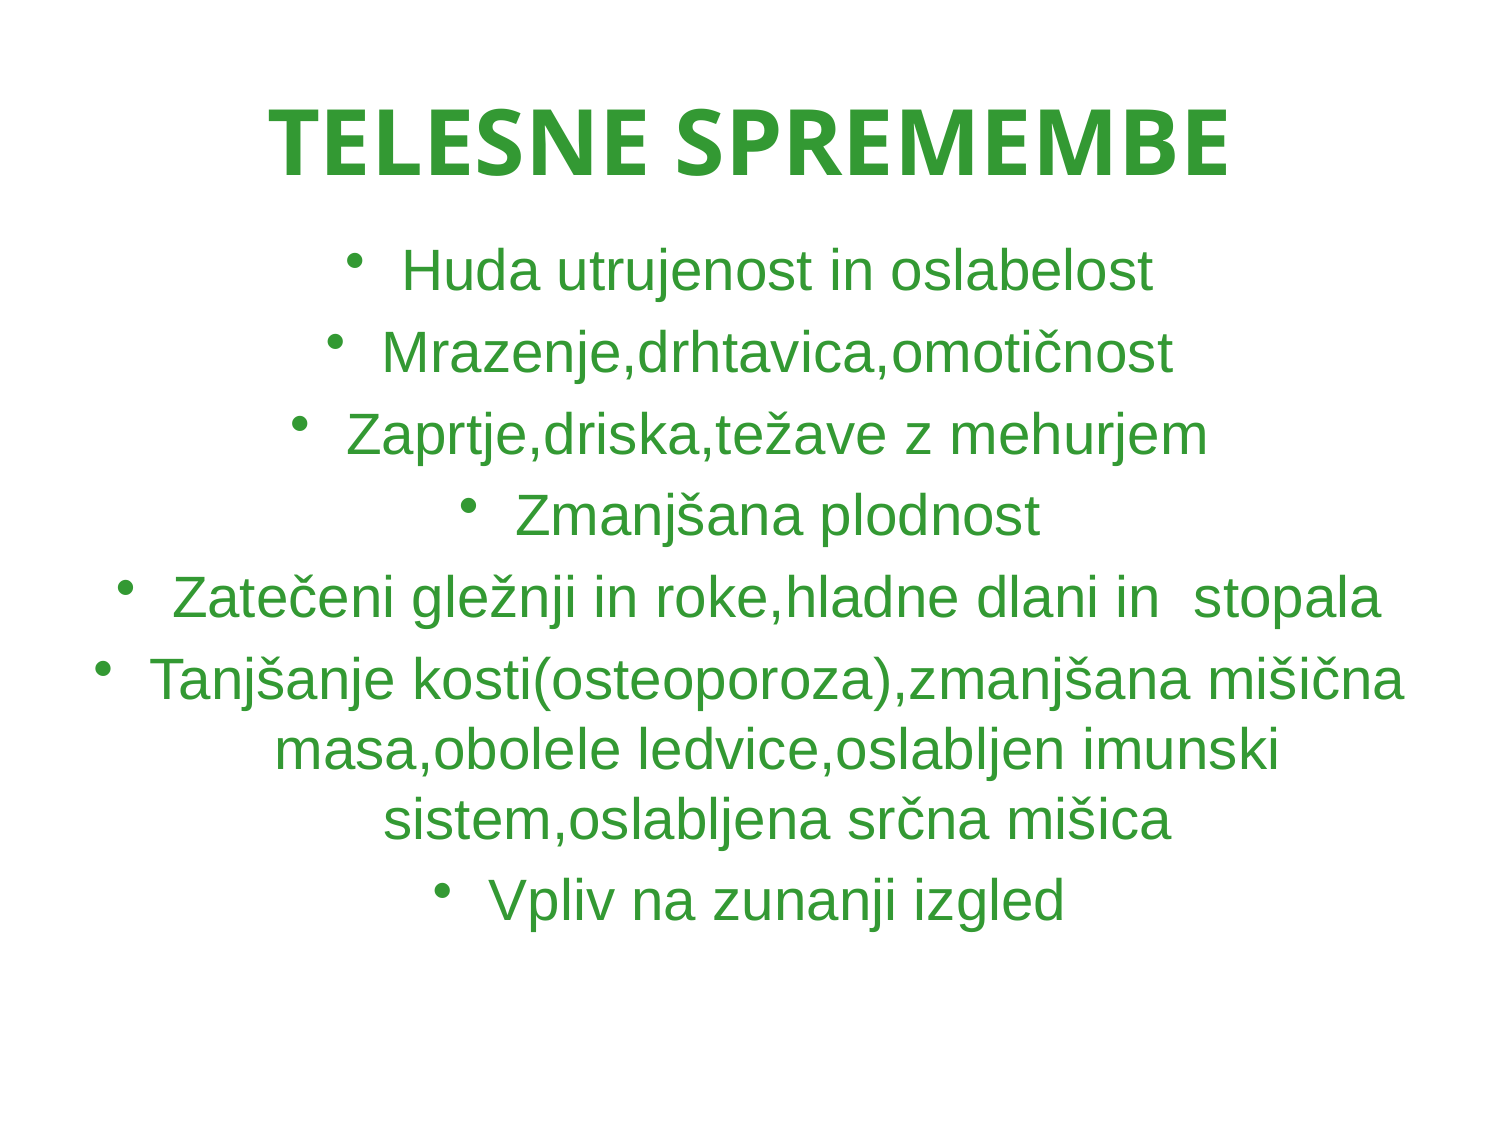

# TELESNE SPREMEMBE
Huda utrujenost in oslabelost
Mrazenje,drhtavica,omotičnost
Zaprtje,driska,težave z mehurjem
Zmanjšana plodnost
Zatečeni gležnji in roke,hladne dlani in stopala
Tanjšanje kosti(osteoporoza),zmanjšana mišična masa,obolele ledvice,oslabljen imunski sistem,oslabljena srčna mišica
Vpliv na zunanji izgled